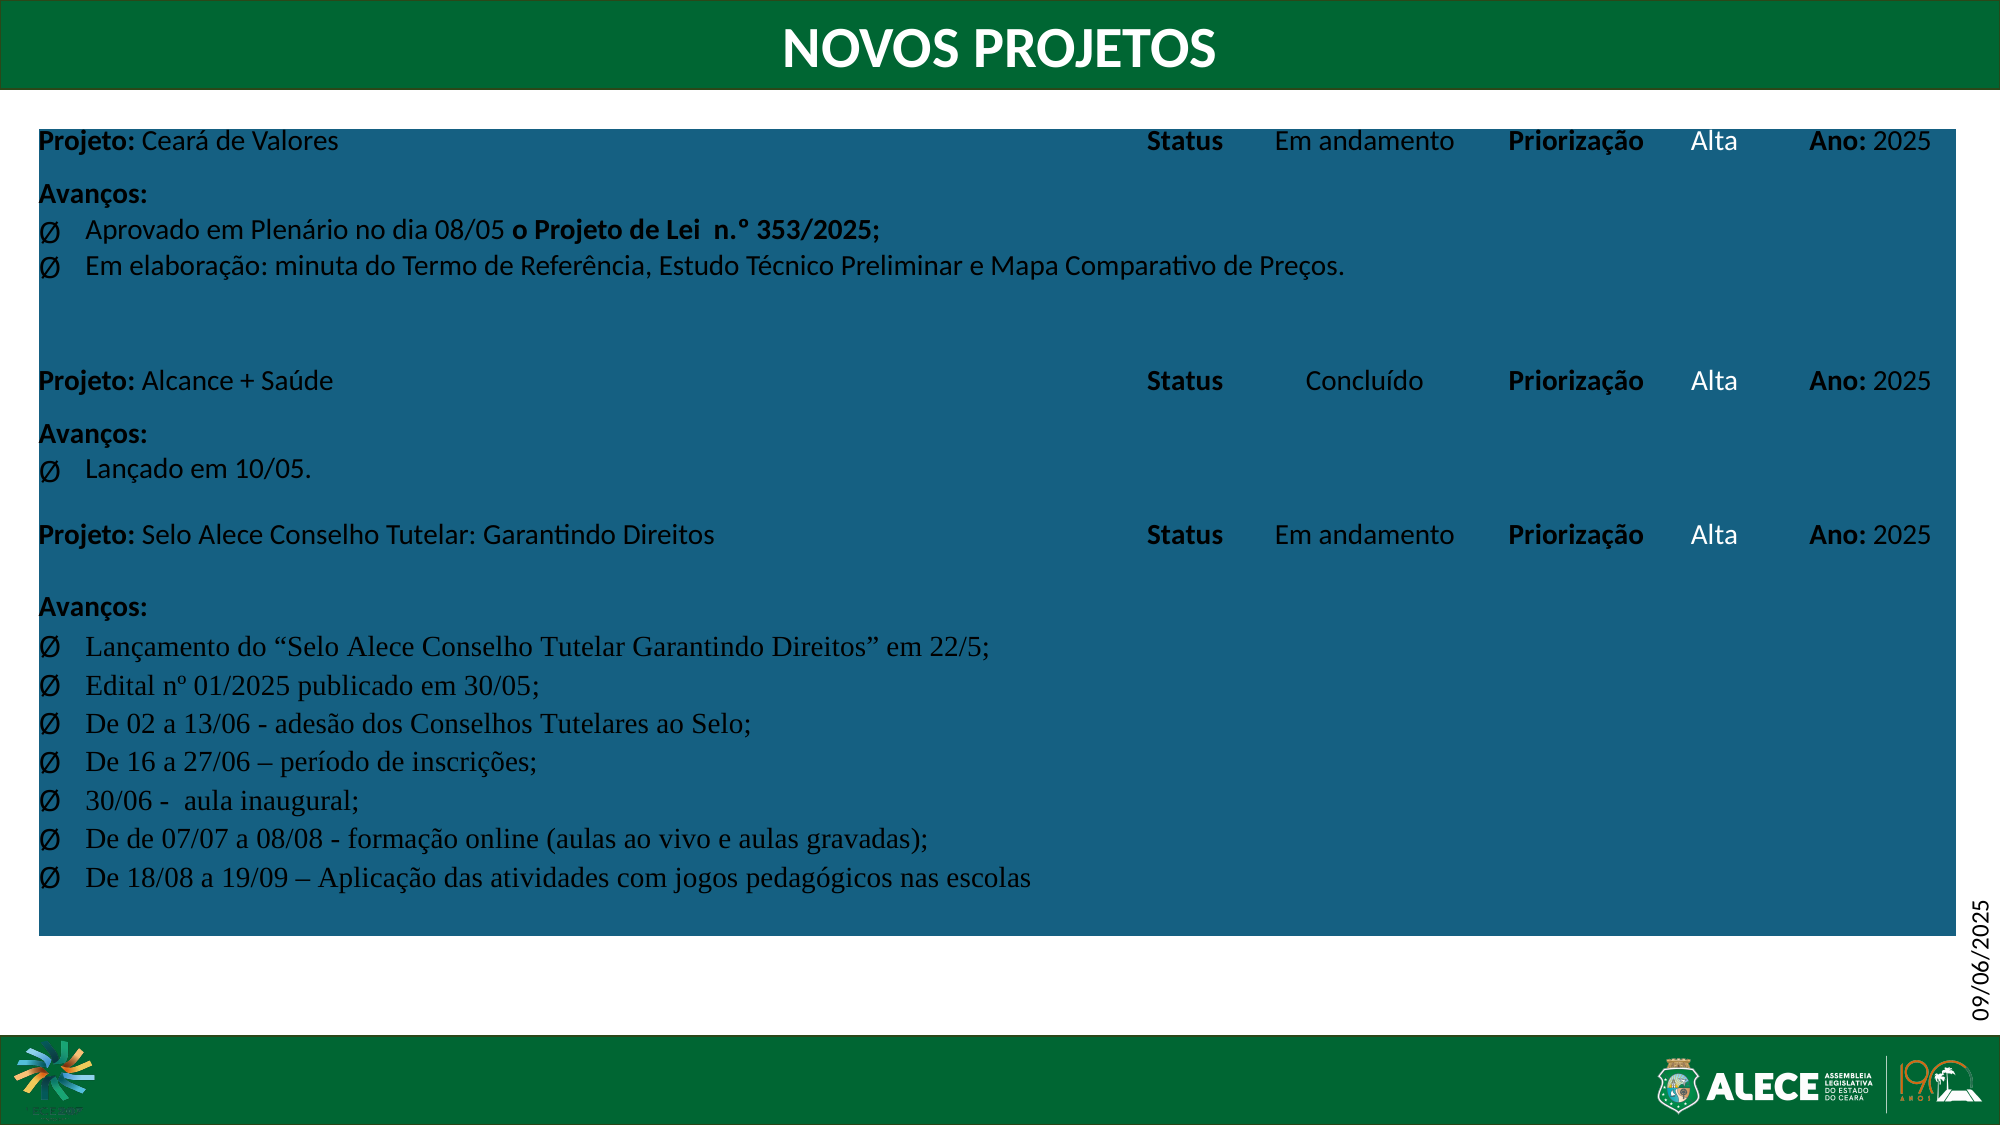

NOVOS PROJETOS
| Projeto: Ceará de Valores | Status | Em andamento | Priorização | Alta | Ano: 2025 |
| --- | --- | --- | --- | --- | --- |
| Avanços: Aprovado em Plenário no dia 08/05 o Projeto de Lei  n.º 353/2025; Em elaboração: minuta do Termo de Referência, Estudo Técnico Preliminar e Mapa Comparativo de Preços. | | | | | |
| Projeto: Alcance + Saúde | Status | Concluído | Priorização | Alta | Ano: 2025 |
| Avanços: Lançado em 10/05. | | | | | |
| Projeto: Selo Alece Conselho Tutelar: Garantindo Direitos | Status | Em andamento | Priorização | Alta | Ano: 2025 |
| Avanços: Lançamento do “Selo Alece Conselho Tutelar Garantindo Direitos” em 22/5; Edital nº 01/2025 publicado em 30/05; De 02 a 13/06 - adesão dos Conselhos Tutelares ao Selo; De 16 a 27/06 – período de inscrições; 30/06 - aula inaugural; De de 07/07 a 08/08 - formação online (aulas ao vivo e aulas gravadas); De 18/08 a 19/09 – Aplicação das atividades com jogos pedagógicos nas escolas | | | | | |
09/06/2025